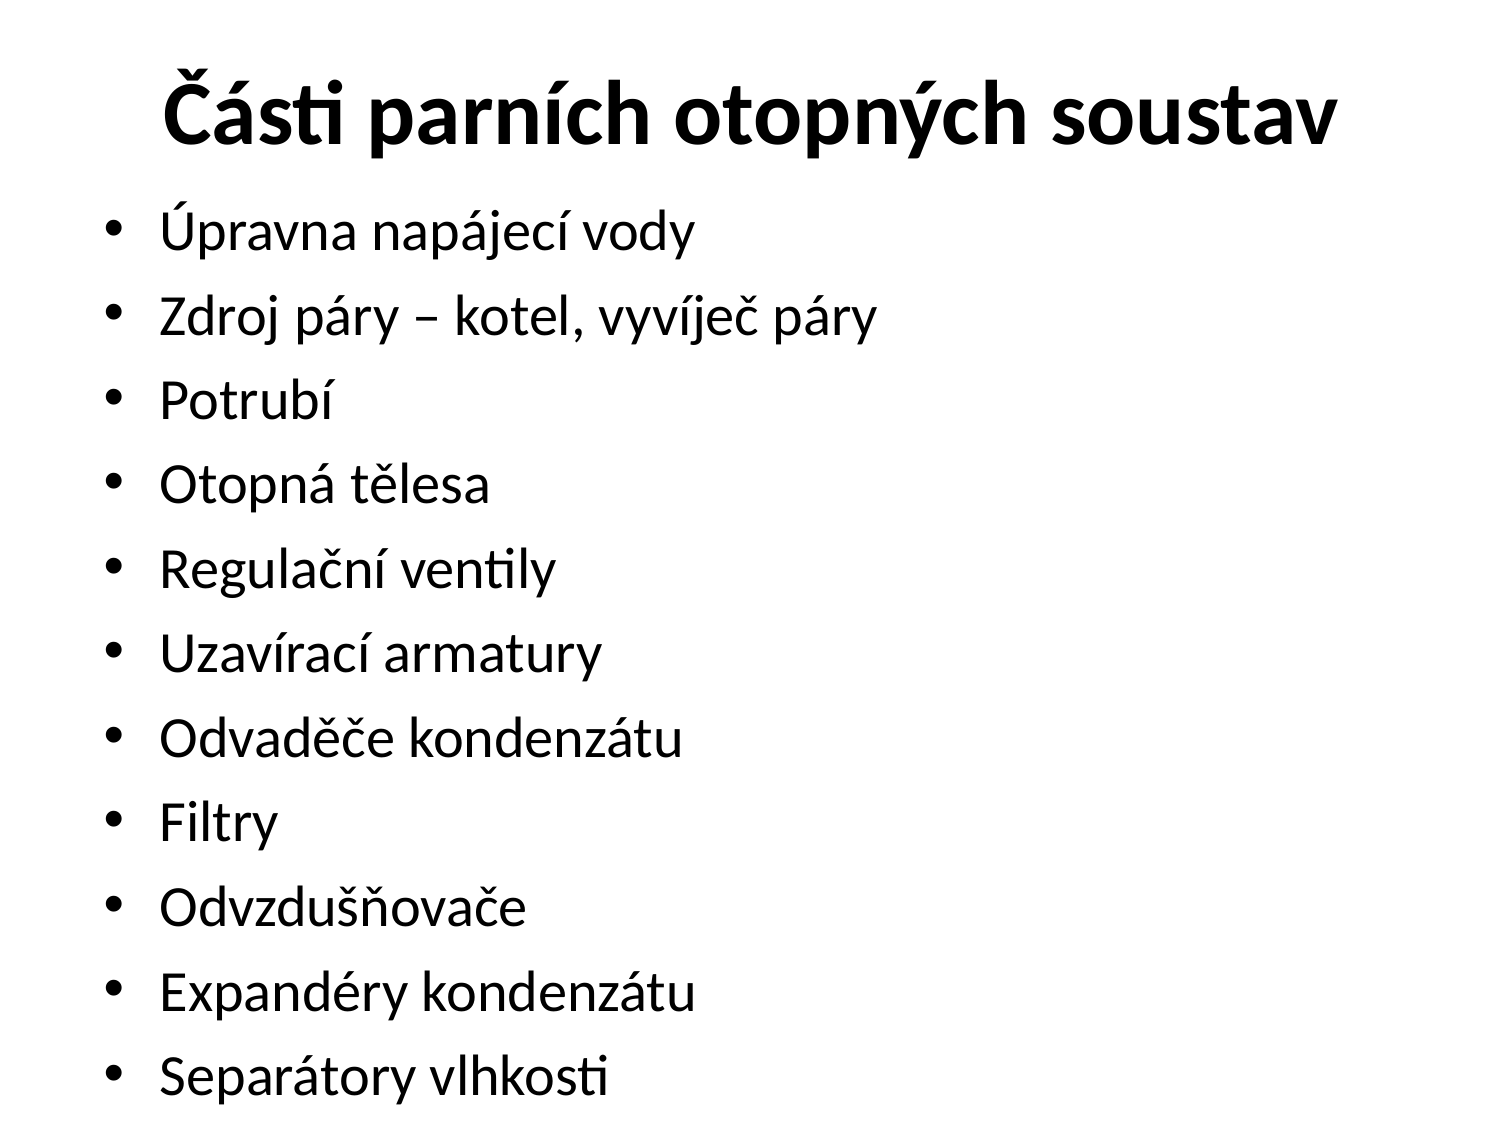

# Části parních otopných soustav
Úpravna napájecí vody
Zdroj páry – kotel, vyvíječ páry
Potrubí
Otopná tělesa
Regulační ventily
Uzavírací armatury
Odvaděče kondenzátu
Filtry
Odvzdušňovače
Expandéry kondenzátu
Separátory vlhkosti